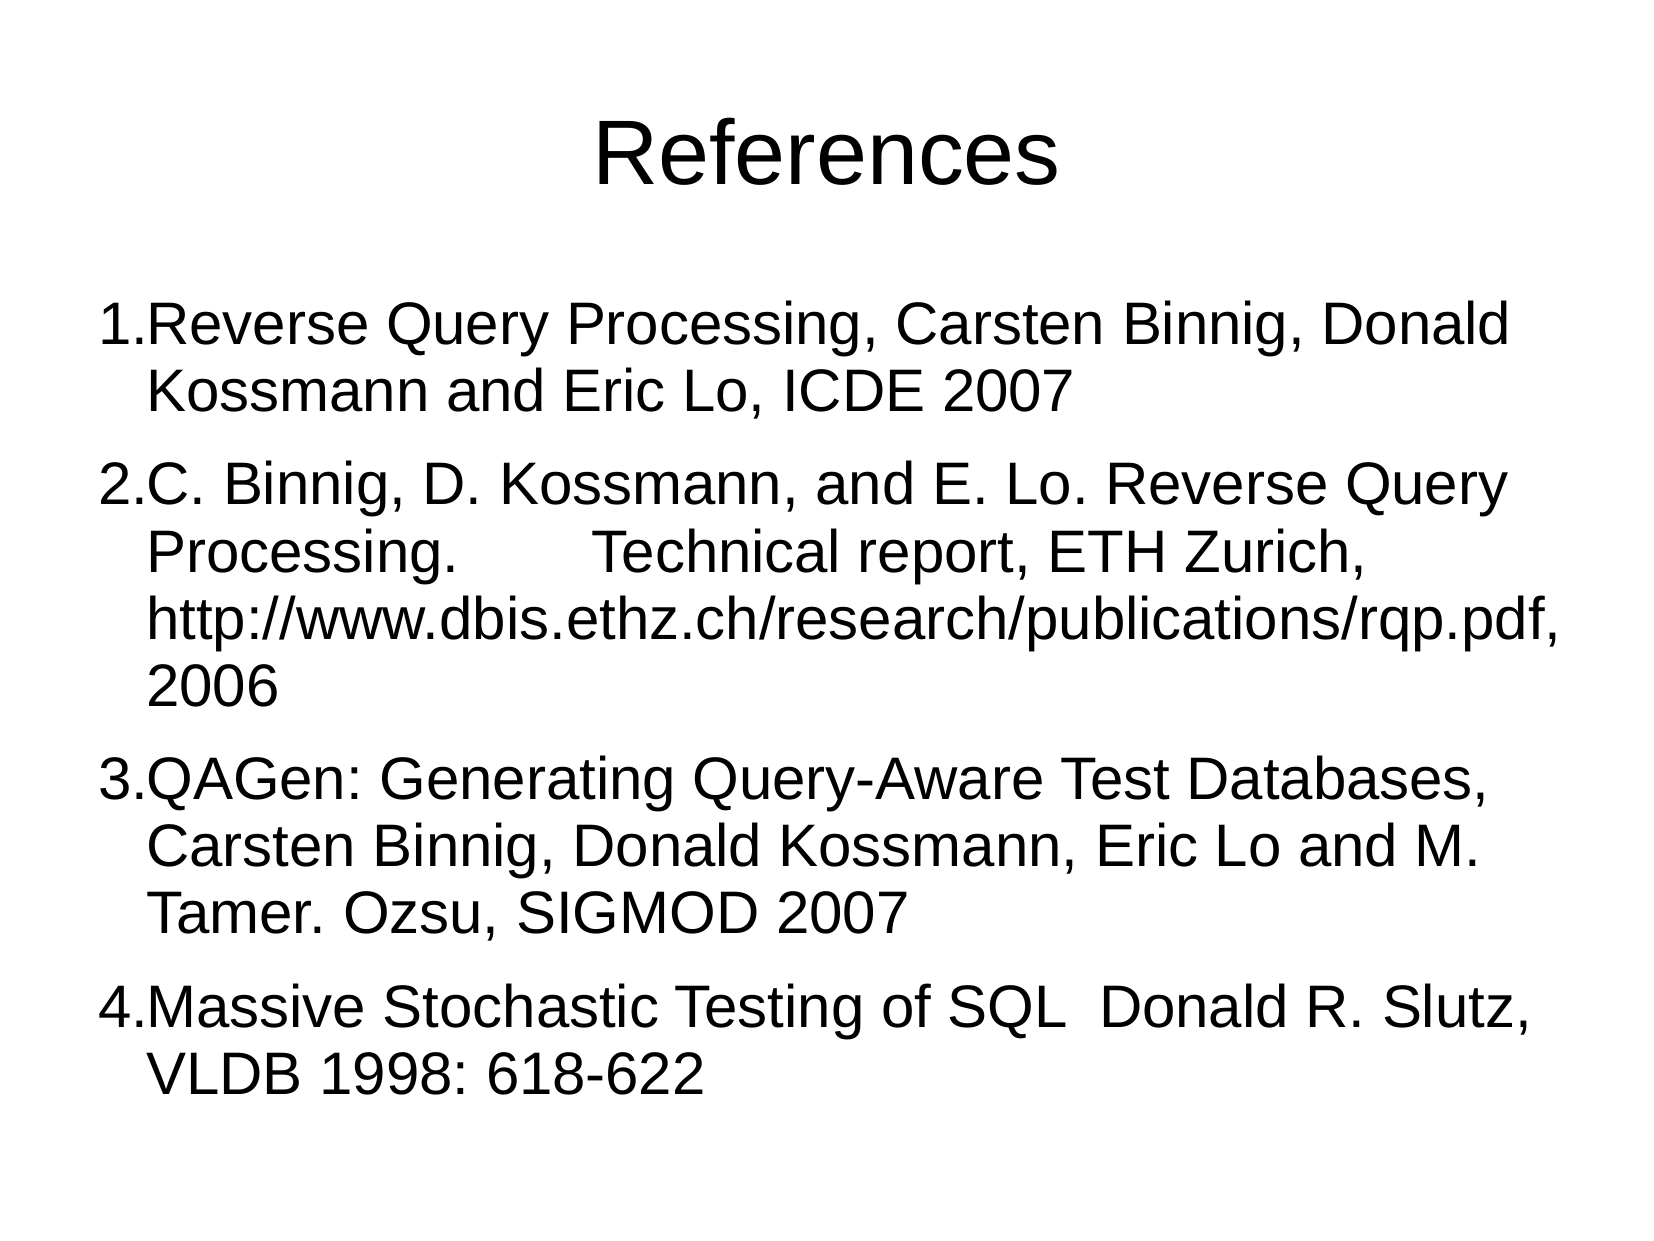

# References
Reverse Query Processing, Carsten Binnig, Donald Kossmann and Eric Lo, ICDE 2007
C. Binnig, D. Kossmann, and E. Lo. Reverse Query Processing. Technical report, ETH Zurich, http://www.dbis.ethz.ch/research/publications/rqp.pdf, 2006
QAGen: Generating Query-Aware Test Databases, Carsten Binnig, Donald Kossmann, Eric Lo and M. Tamer. Ozsu, SIGMOD 2007
Massive Stochastic Testing of SQL Donald R. Slutz, VLDB 1998: 618-622